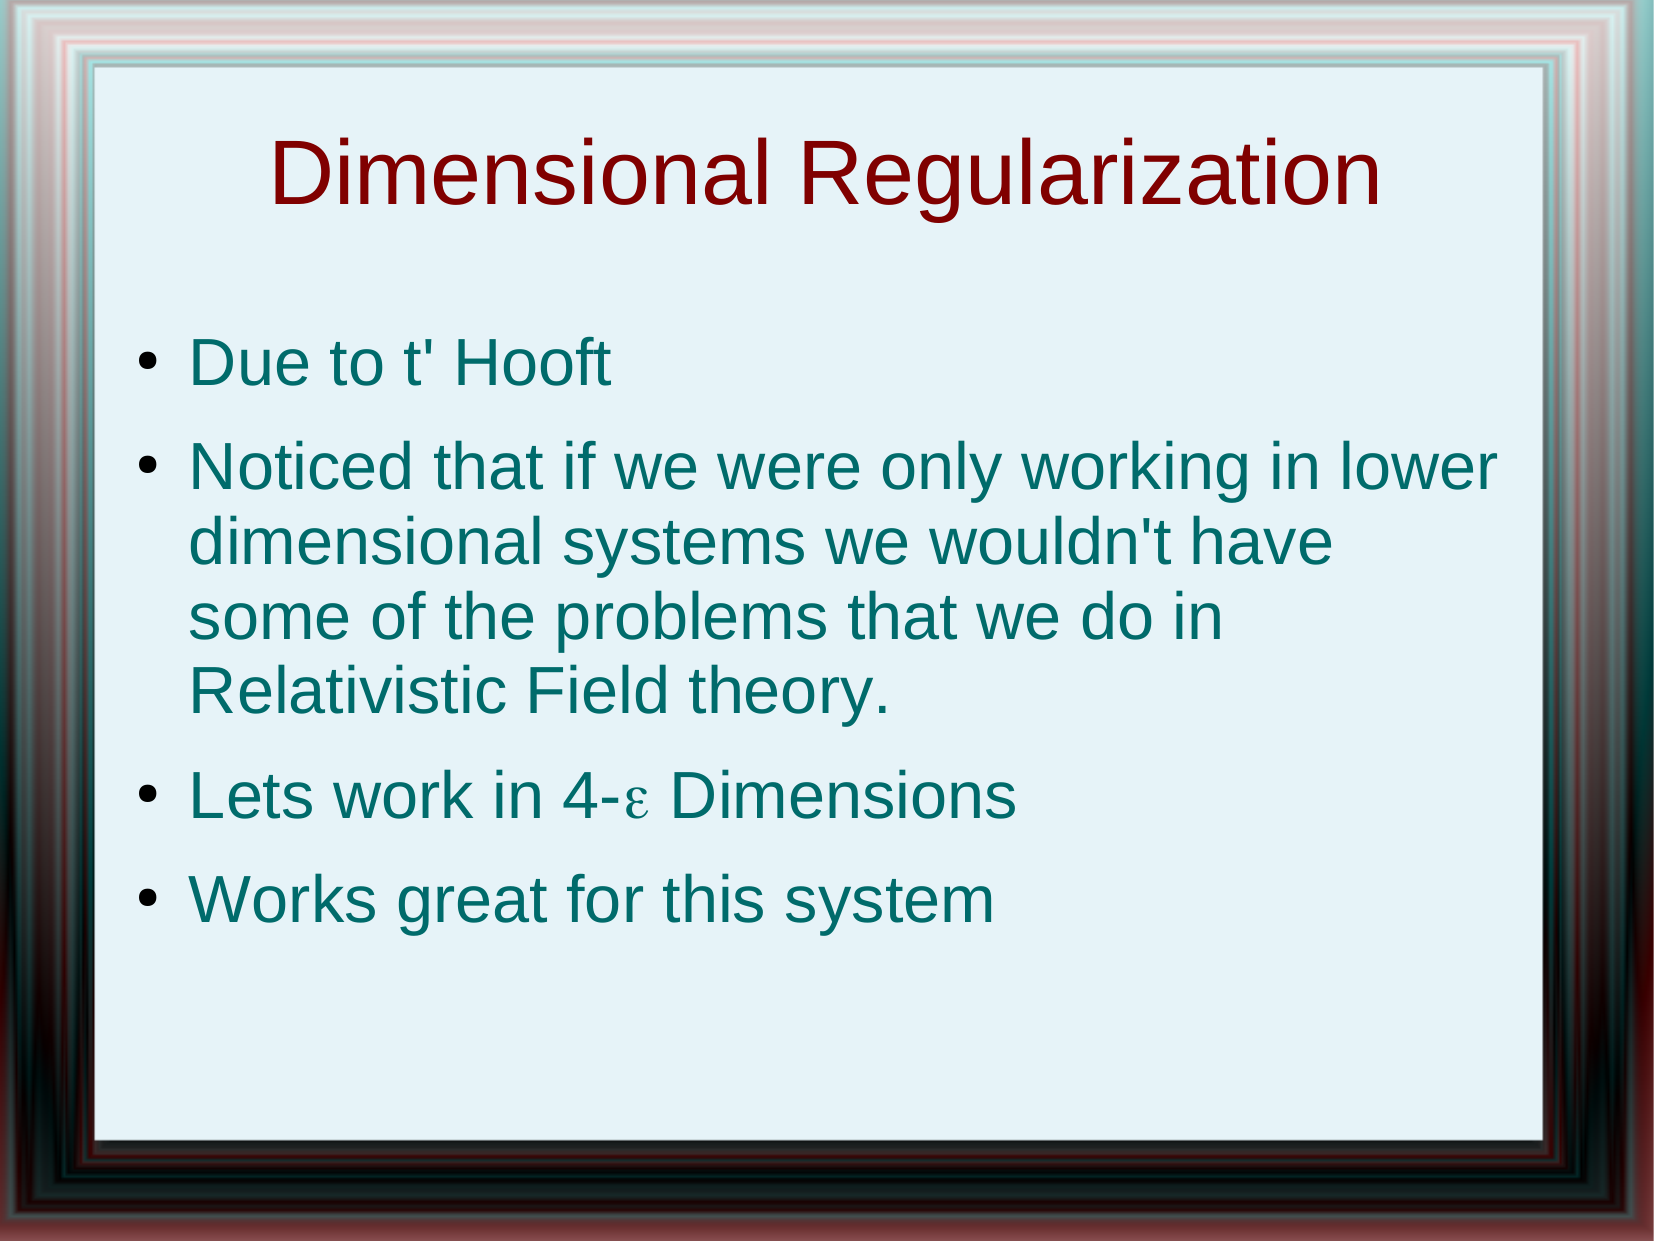

# Dimensional Regularization
Due to t' Hooft
Noticed that if we were only working in lower dimensional systems we wouldn't have some of the problems that we do in Relativistic Field theory.
Lets work in 4-e Dimensions
Works great for this system